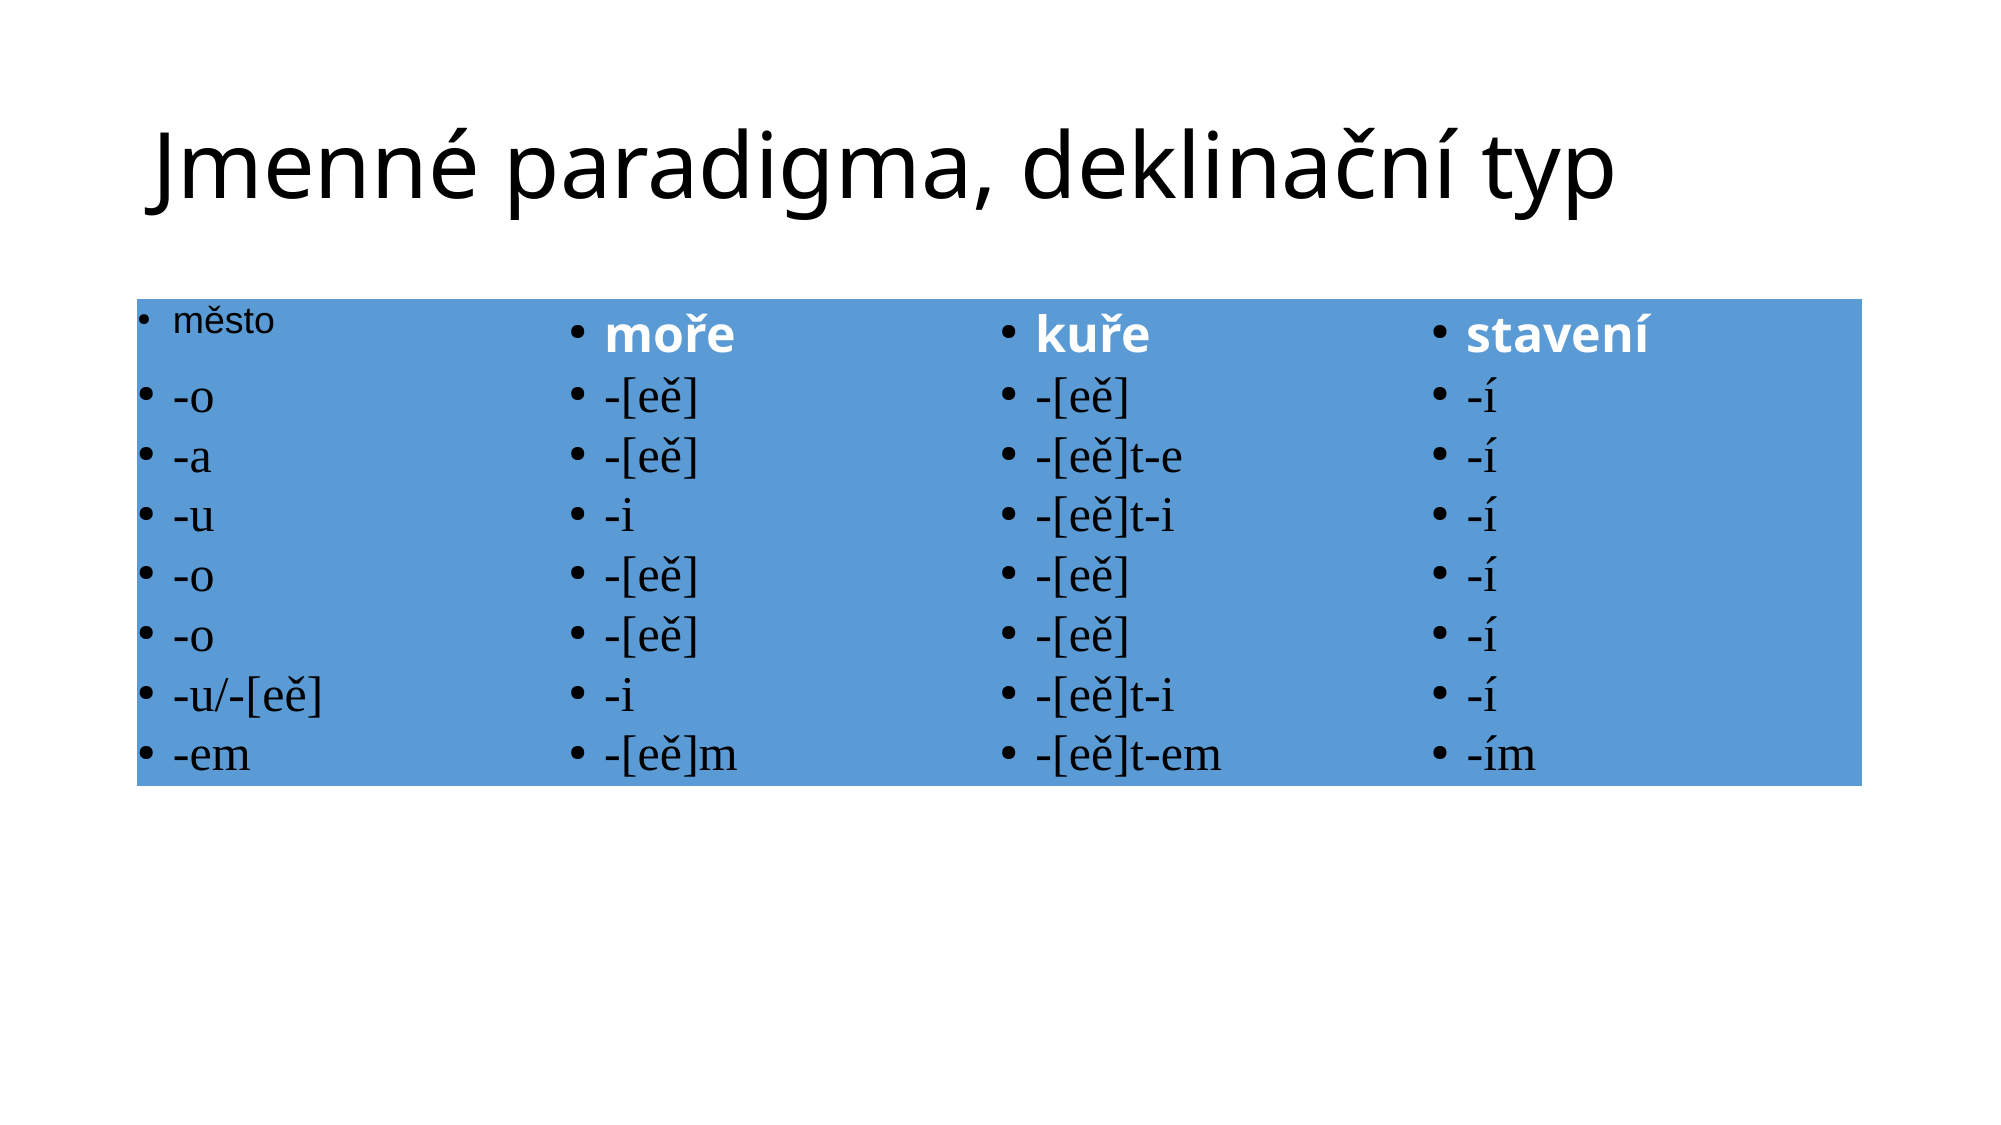

# Jmenné paradigma, deklinační typ
| město | moře | kuře | stavení |
| --- | --- | --- | --- |
| -o | -[eě] | -[eě] | -í |
| -a | -[eě] | -[eě]t-e | -í |
| -u | -i | -[eě]t-i | -í |
| -o | -[eě] | -[eě] | -í |
| -o | -[eě] | -[eě] | -í |
| -u/-[eě] | -i | -[eě]t-i | -í |
| -em | -[eě]m | -[eě]t-em | -ím |